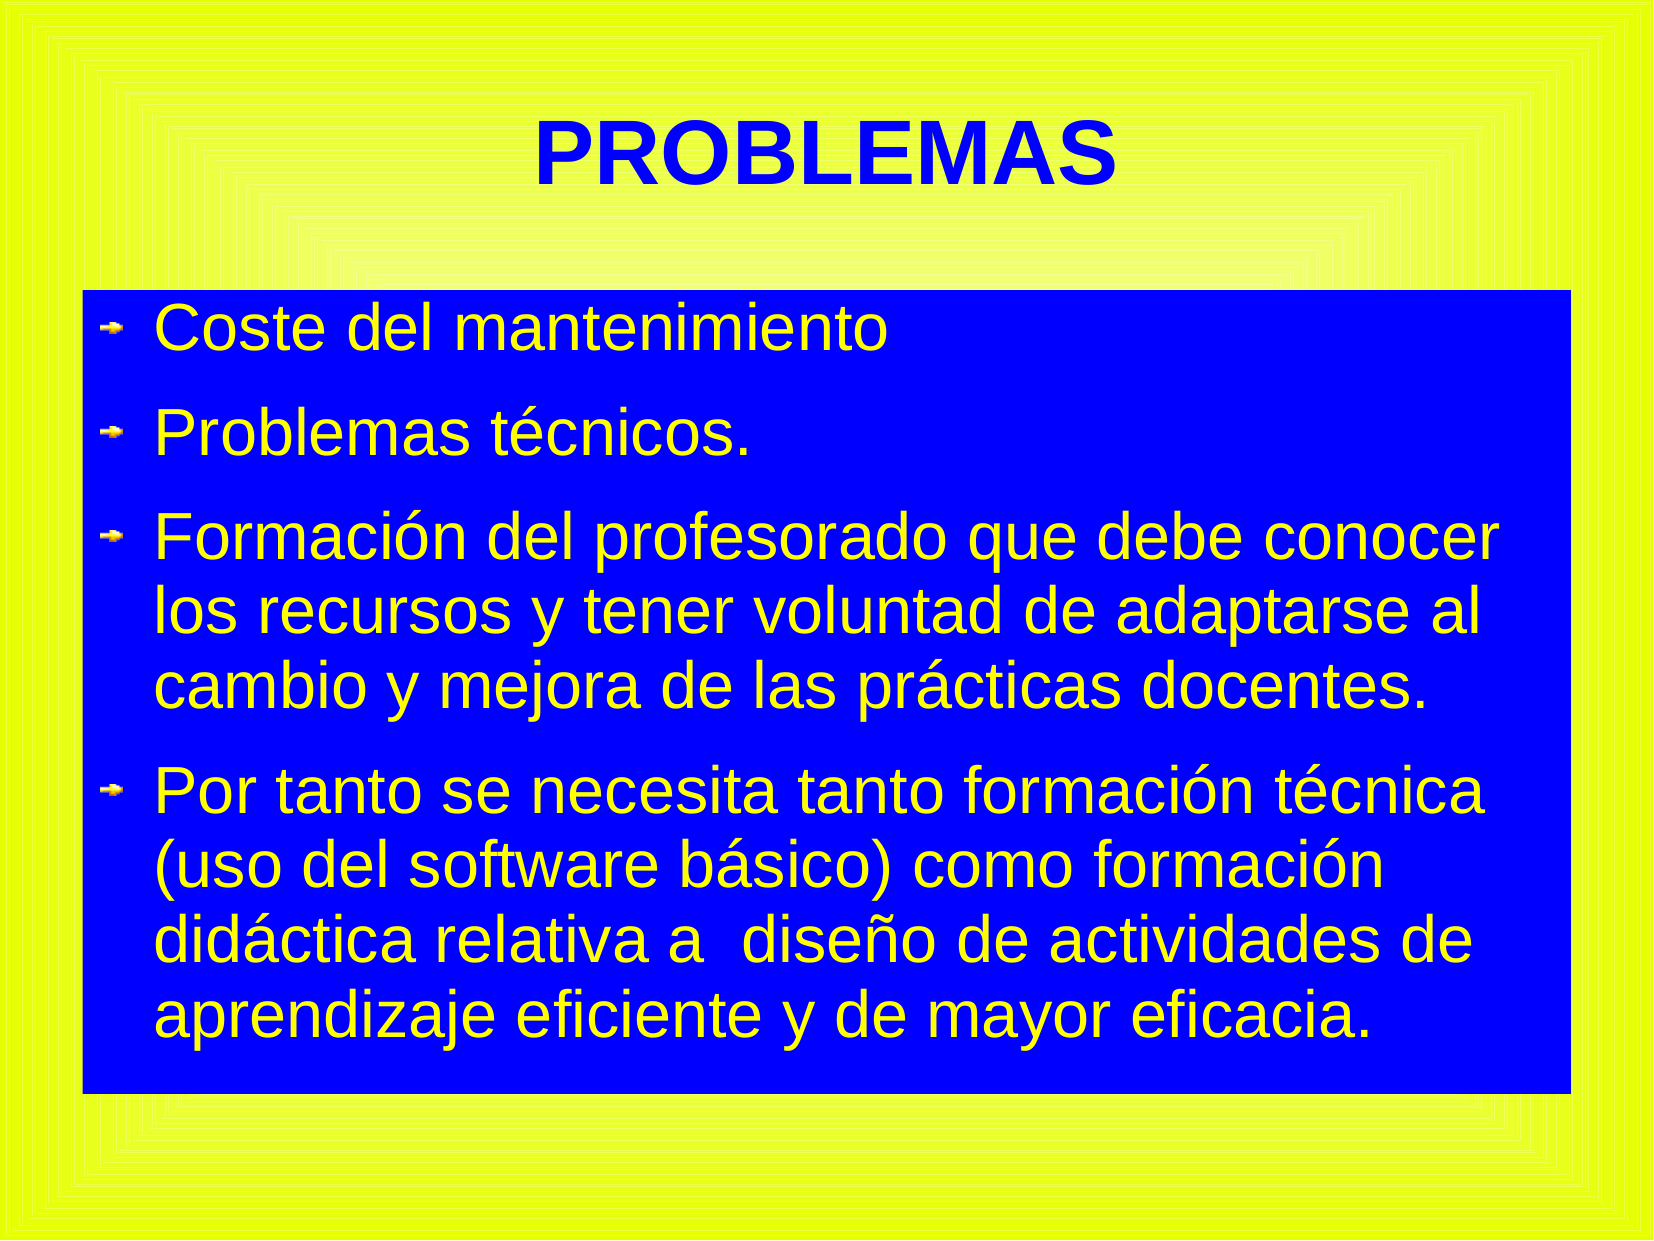

# PROBLEMAS
Coste del mantenimiento
Problemas técnicos.
Formación del profesorado que debe conocer los recursos y tener voluntad de adaptarse al cambio y mejora de las prácticas docentes.
Por tanto se necesita tanto formación técnica (uso del software básico) como formación didáctica relativa a diseño de actividades de aprendizaje eficiente y de mayor eficacia.